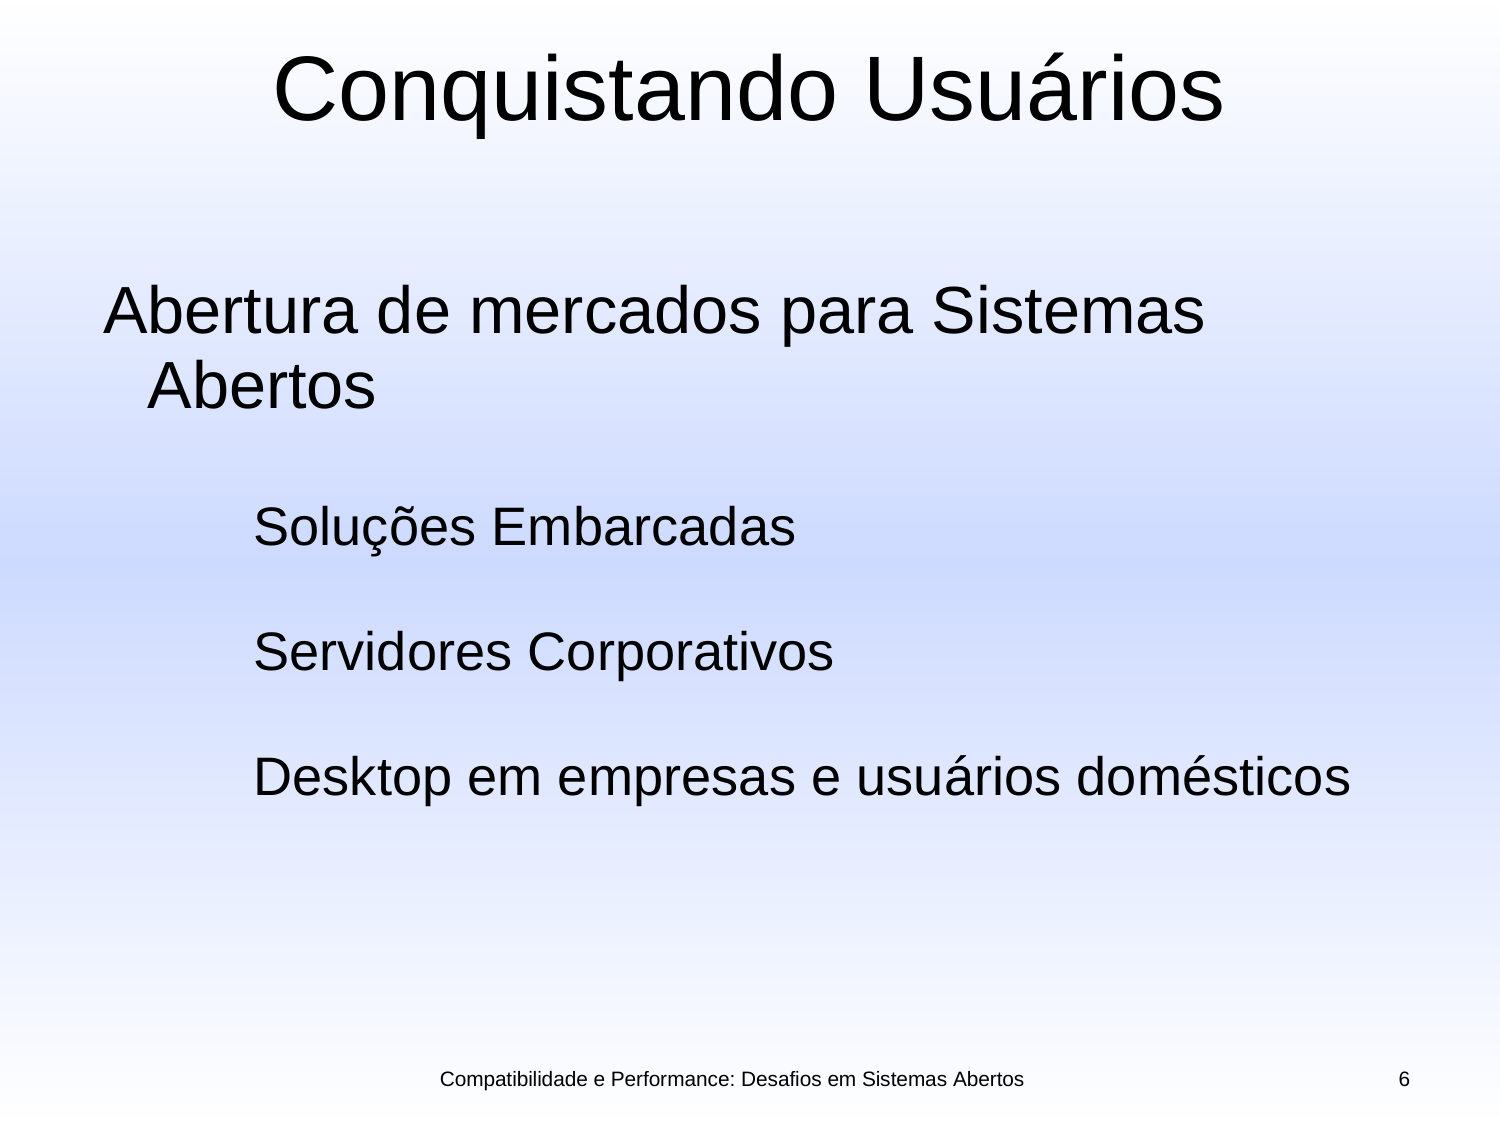

# Conquistando Usuários
Abertura de mercados para Sistemas Abertos
Soluções Embarcadas
Servidores Corporativos
Desktop em empresas e usuários domésticos
Compatibilidade e Performance: Desafios em Sistemas Abertos
6